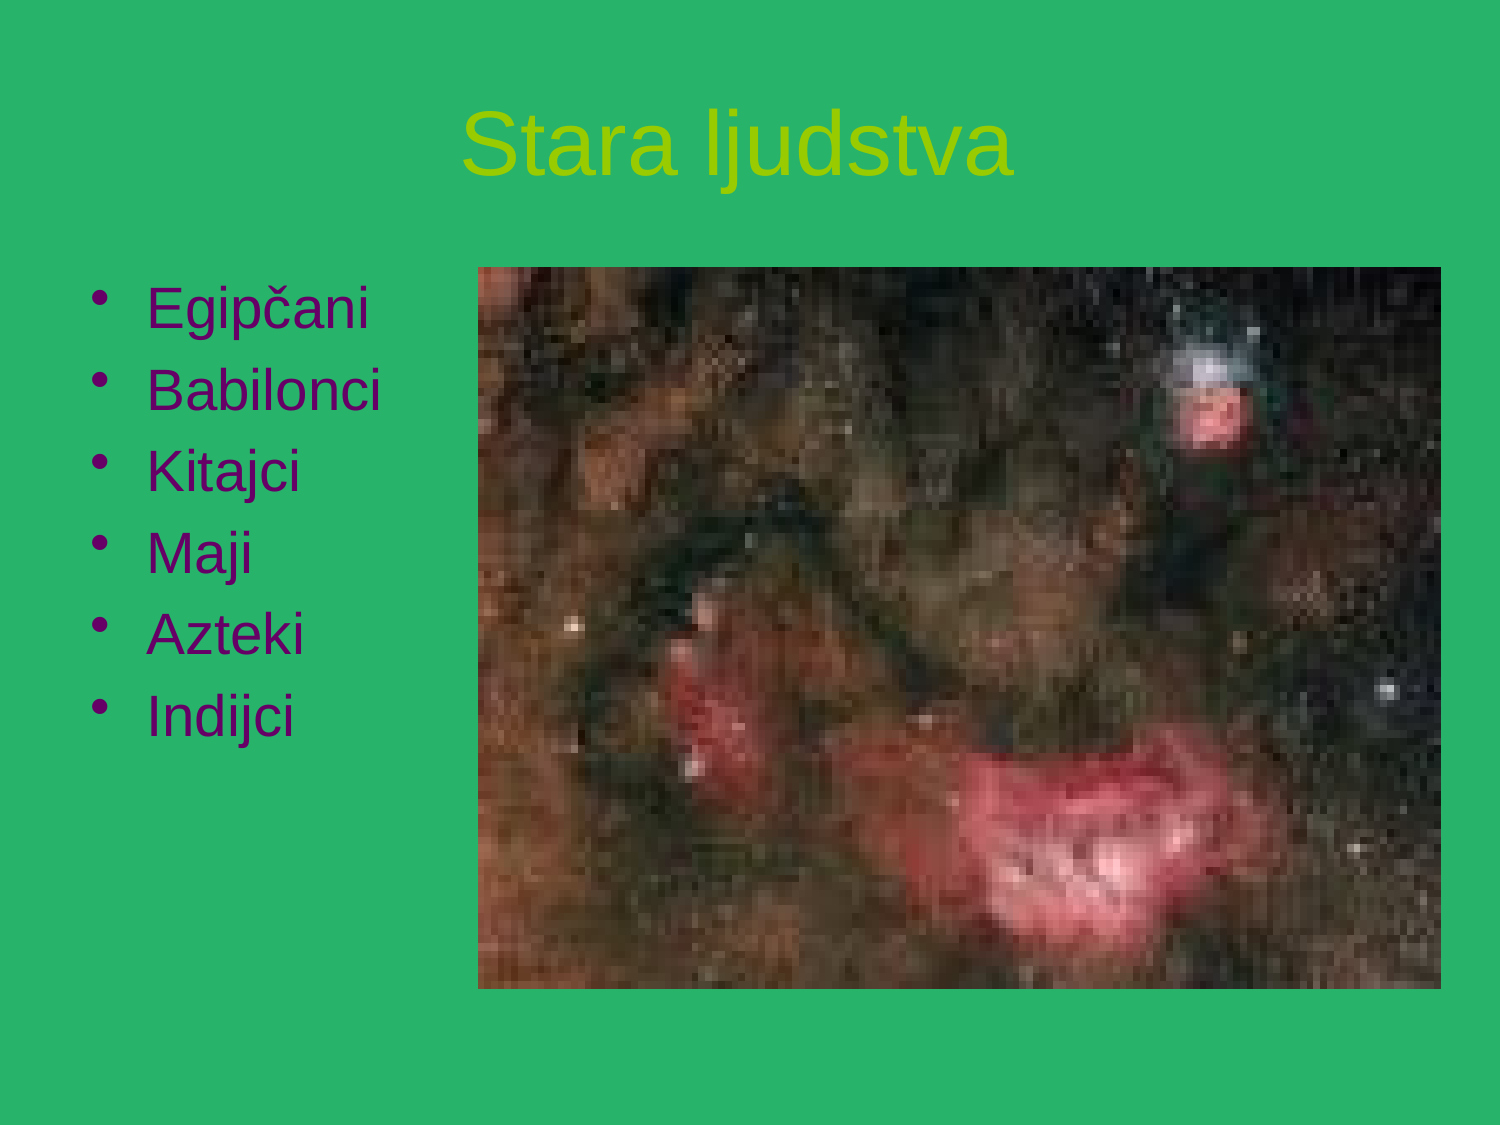

# Stara ljudstva
Egipčani
Babilonci
Kitajci
Maji
Azteki
Indijci